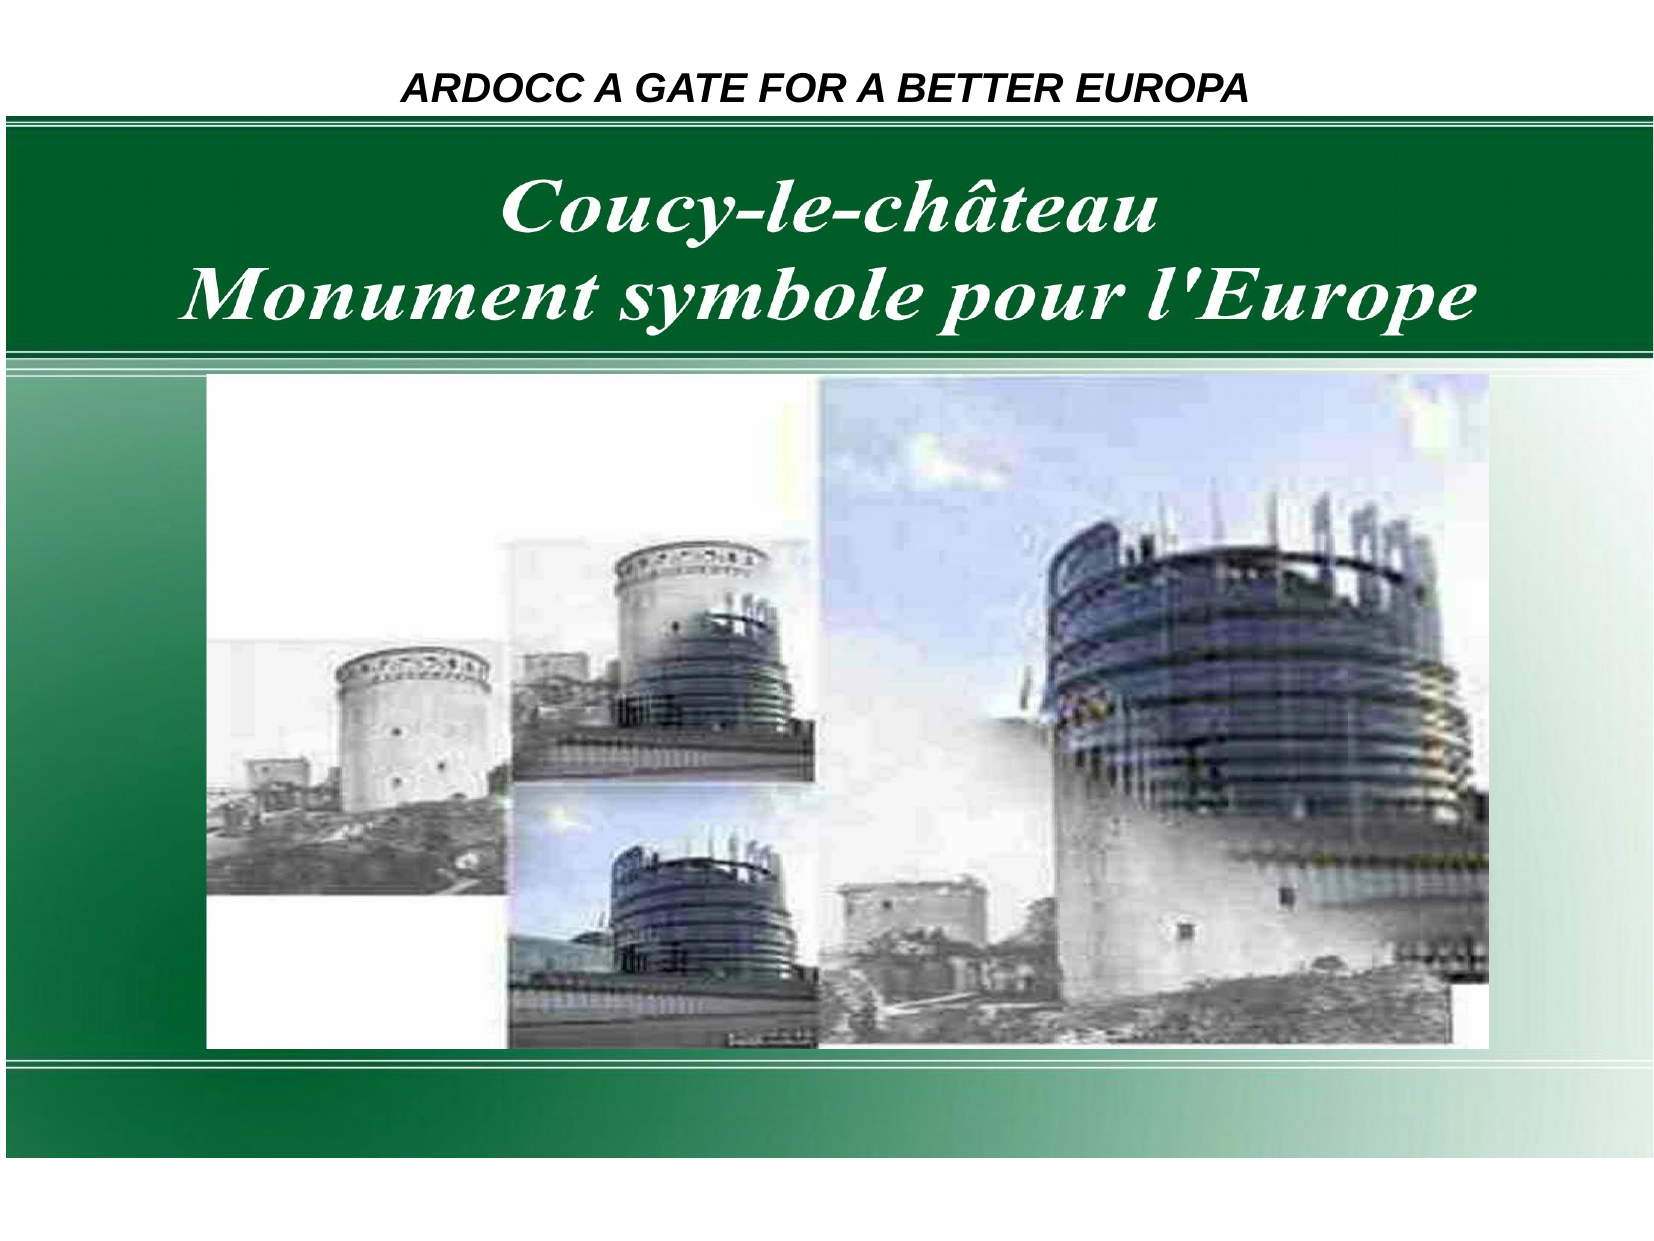

# ARDOCC A GATE FOR A BETTER EUROPA